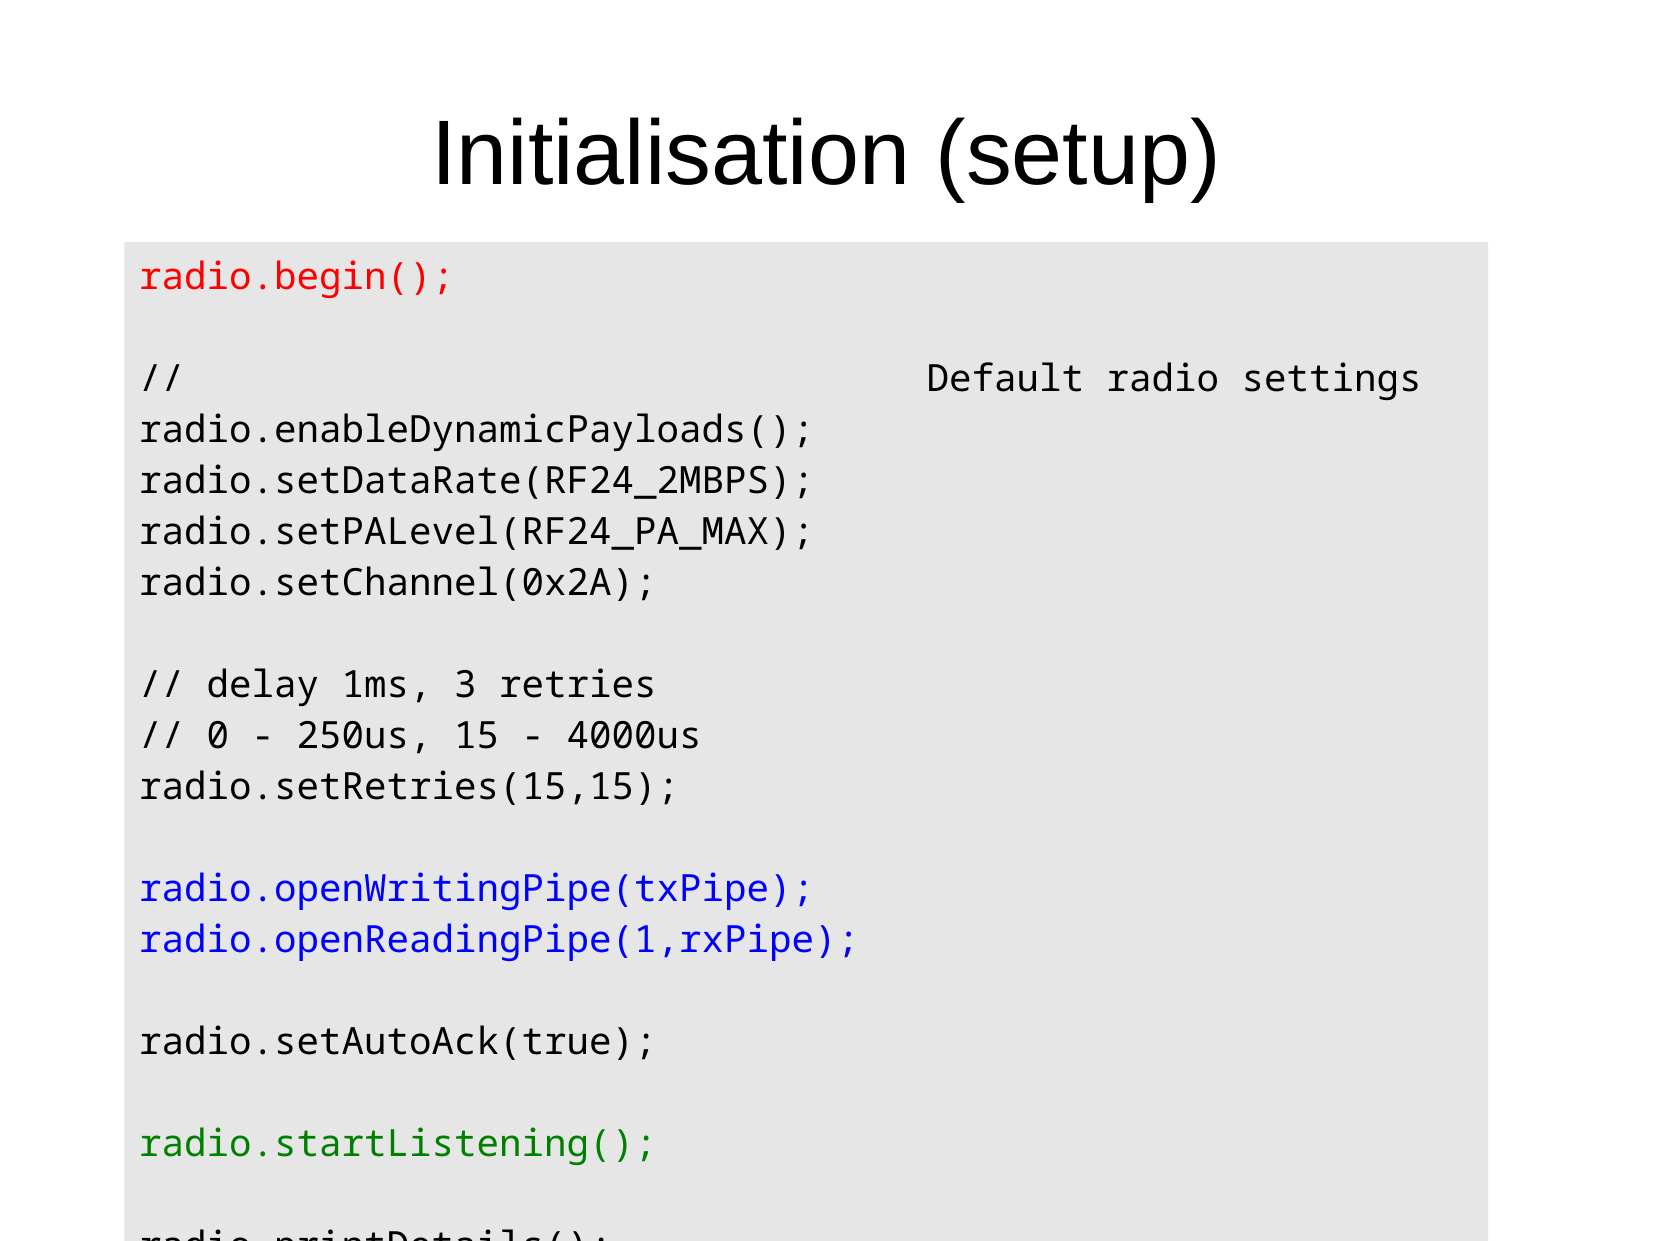

# Initialisation (setup)
radio.begin();
// Default radio settings
radio.enableDynamicPayloads();
radio.setDataRate(RF24_2MBPS);
radio.setPALevel(RF24_PA_MAX);
radio.setChannel(0x2A);
// delay 1ms, 3 retries
// 0 - 250us, 15 - 4000us
radio.setRetries(15,15);
radio.openWritingPipe(txPipe);
radio.openReadingPipe(1,rxPipe);
radio.setAutoAck(true);
radio.startListening();
radio.printDetails();